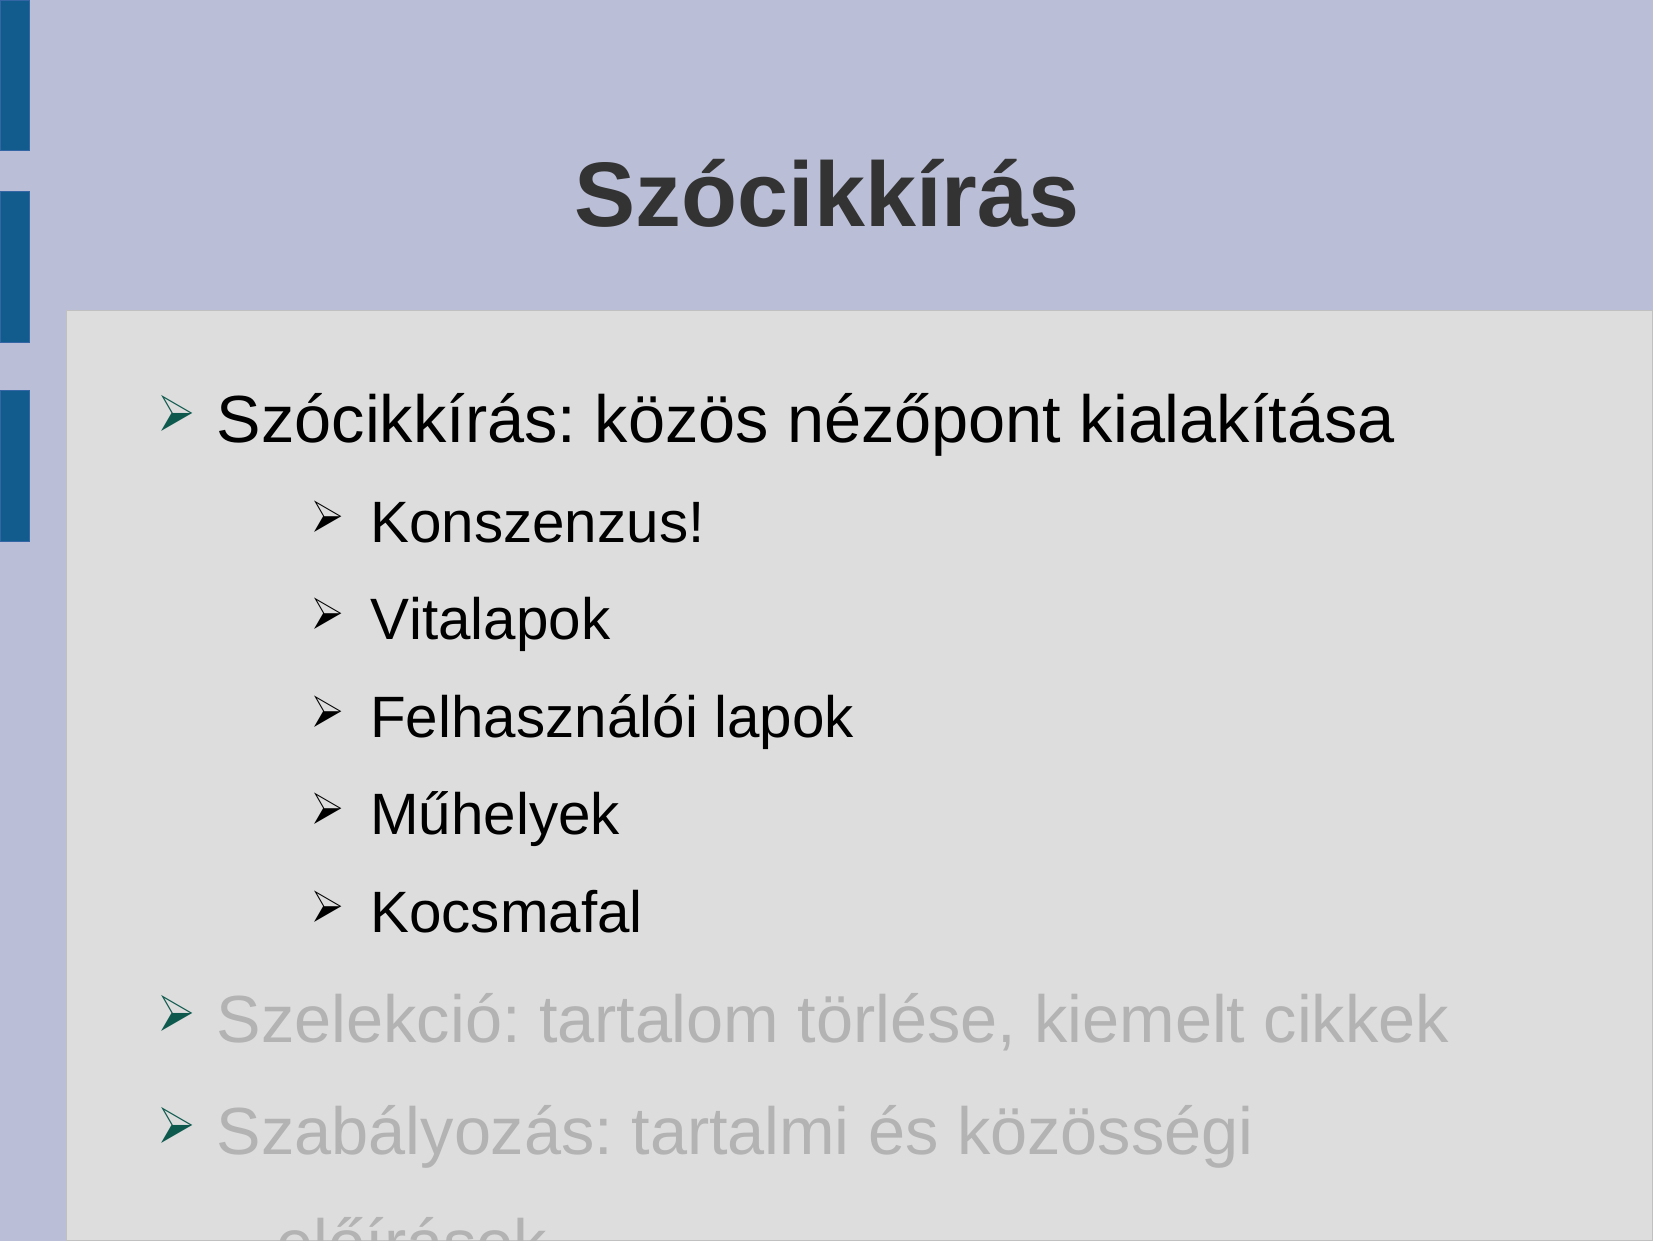

# Szócikkírás
Szócikkírás: közös nézőpont kialakítása
Konszenzus!
Vitalapok
Felhasználói lapok
Műhelyek
Kocsmafal
Szelekció: tartalom törlése, kiemelt cikkek
Szabályozás: tartalmi és közösségi előírások